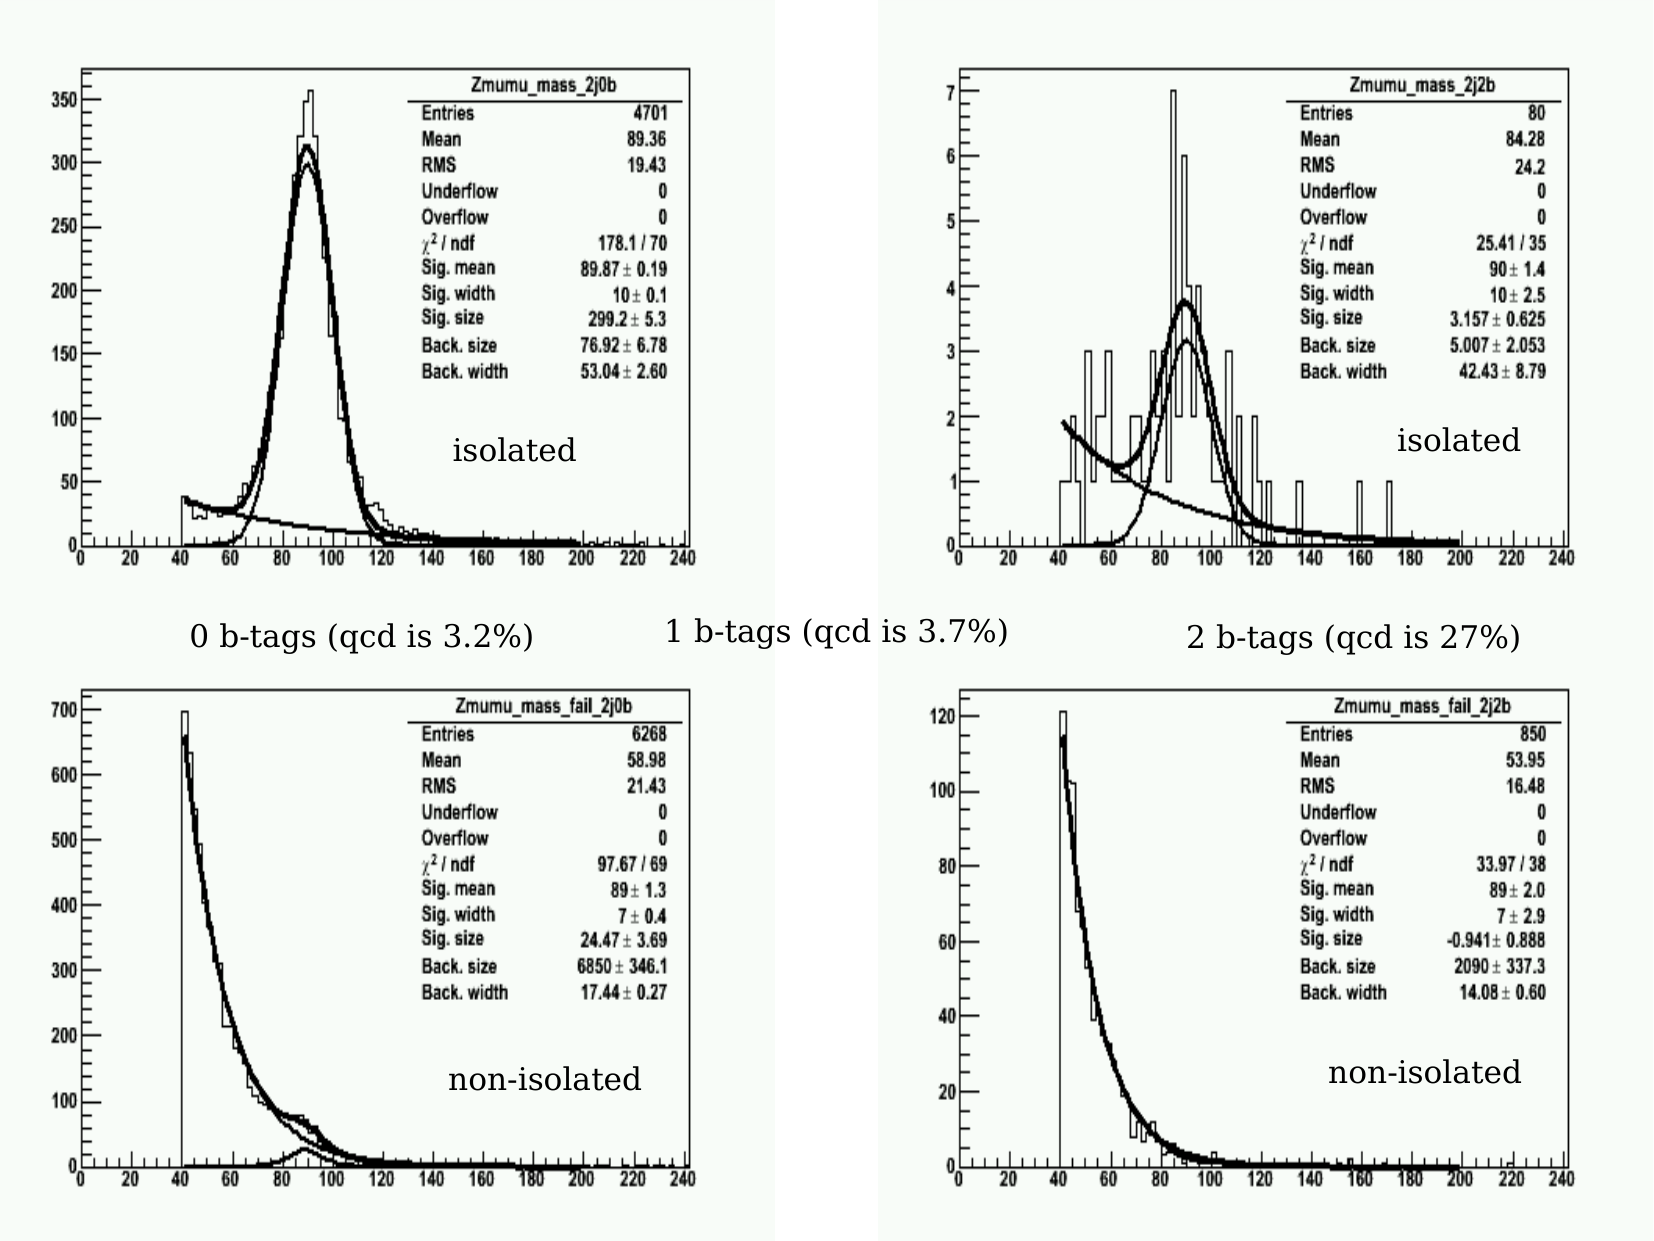

isolated
isolated
1 b-tags (qcd is 3.7%)
0 b-tags (qcd is 3.2%)
2 b-tags (qcd is 27%)
non-isolated
non-isolated